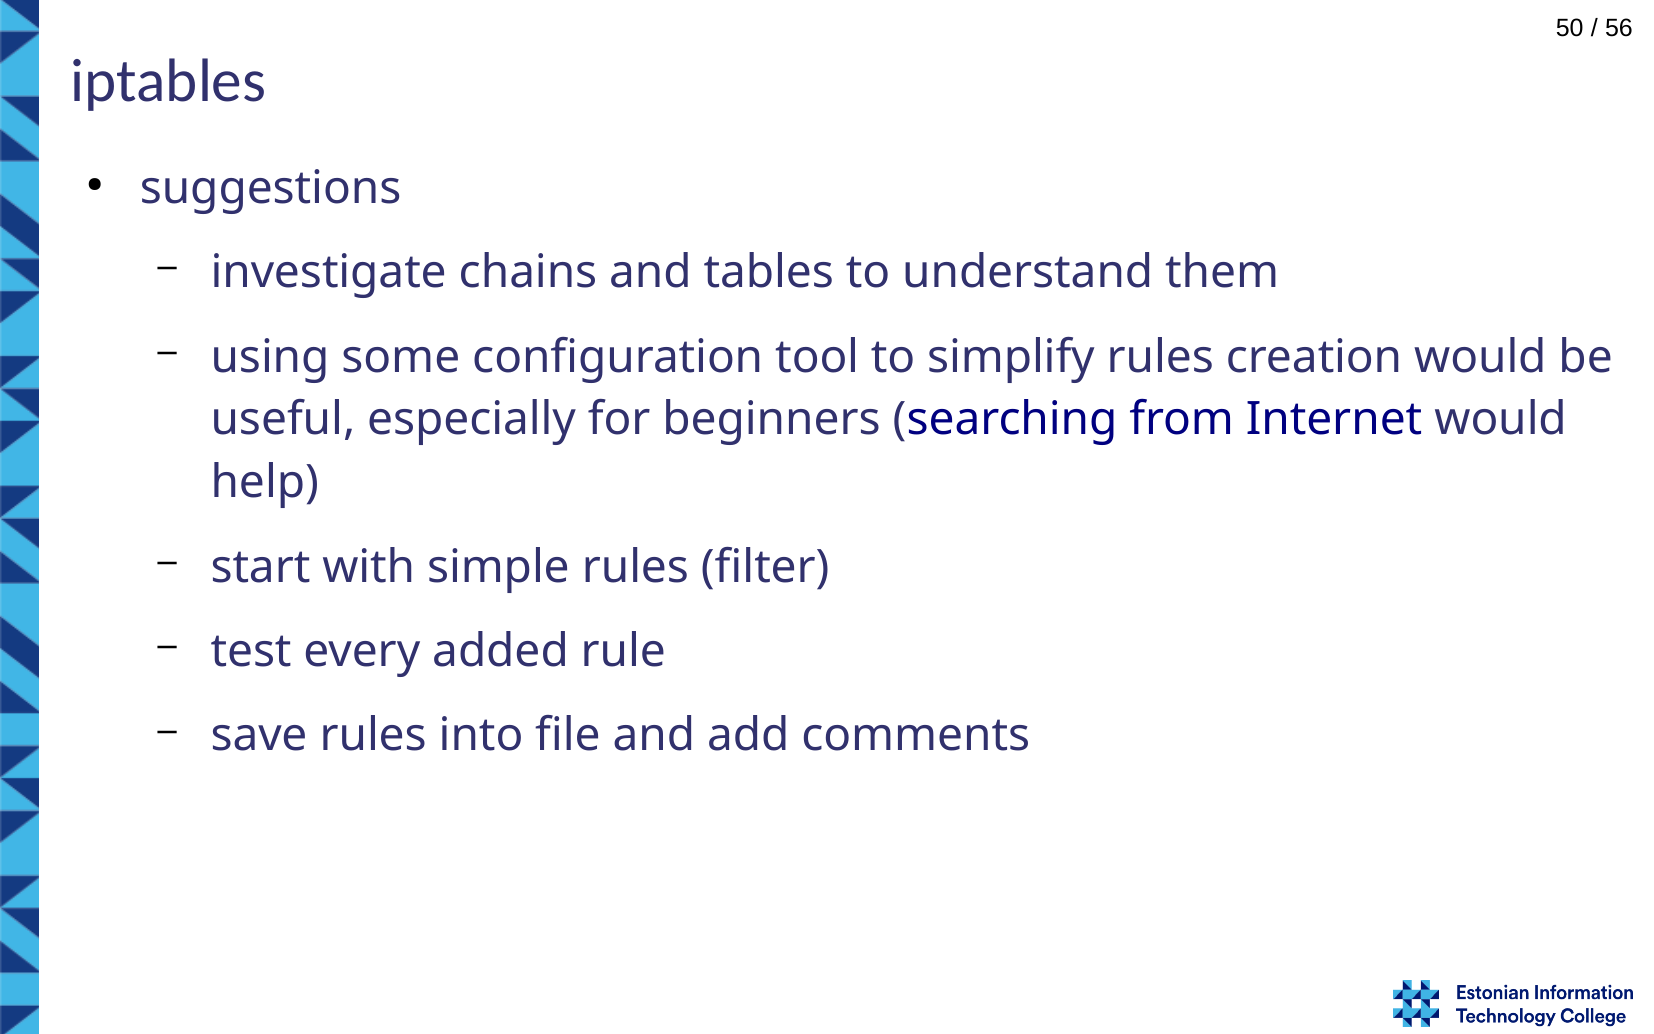

# iptables
suggestions
investigate chains and tables to understand them
using some configuration tool to simplify rules creation would be useful, especially for beginners (searching from Internet would help)
start with simple rules (filter)
test every added rule
save rules into file and add comments